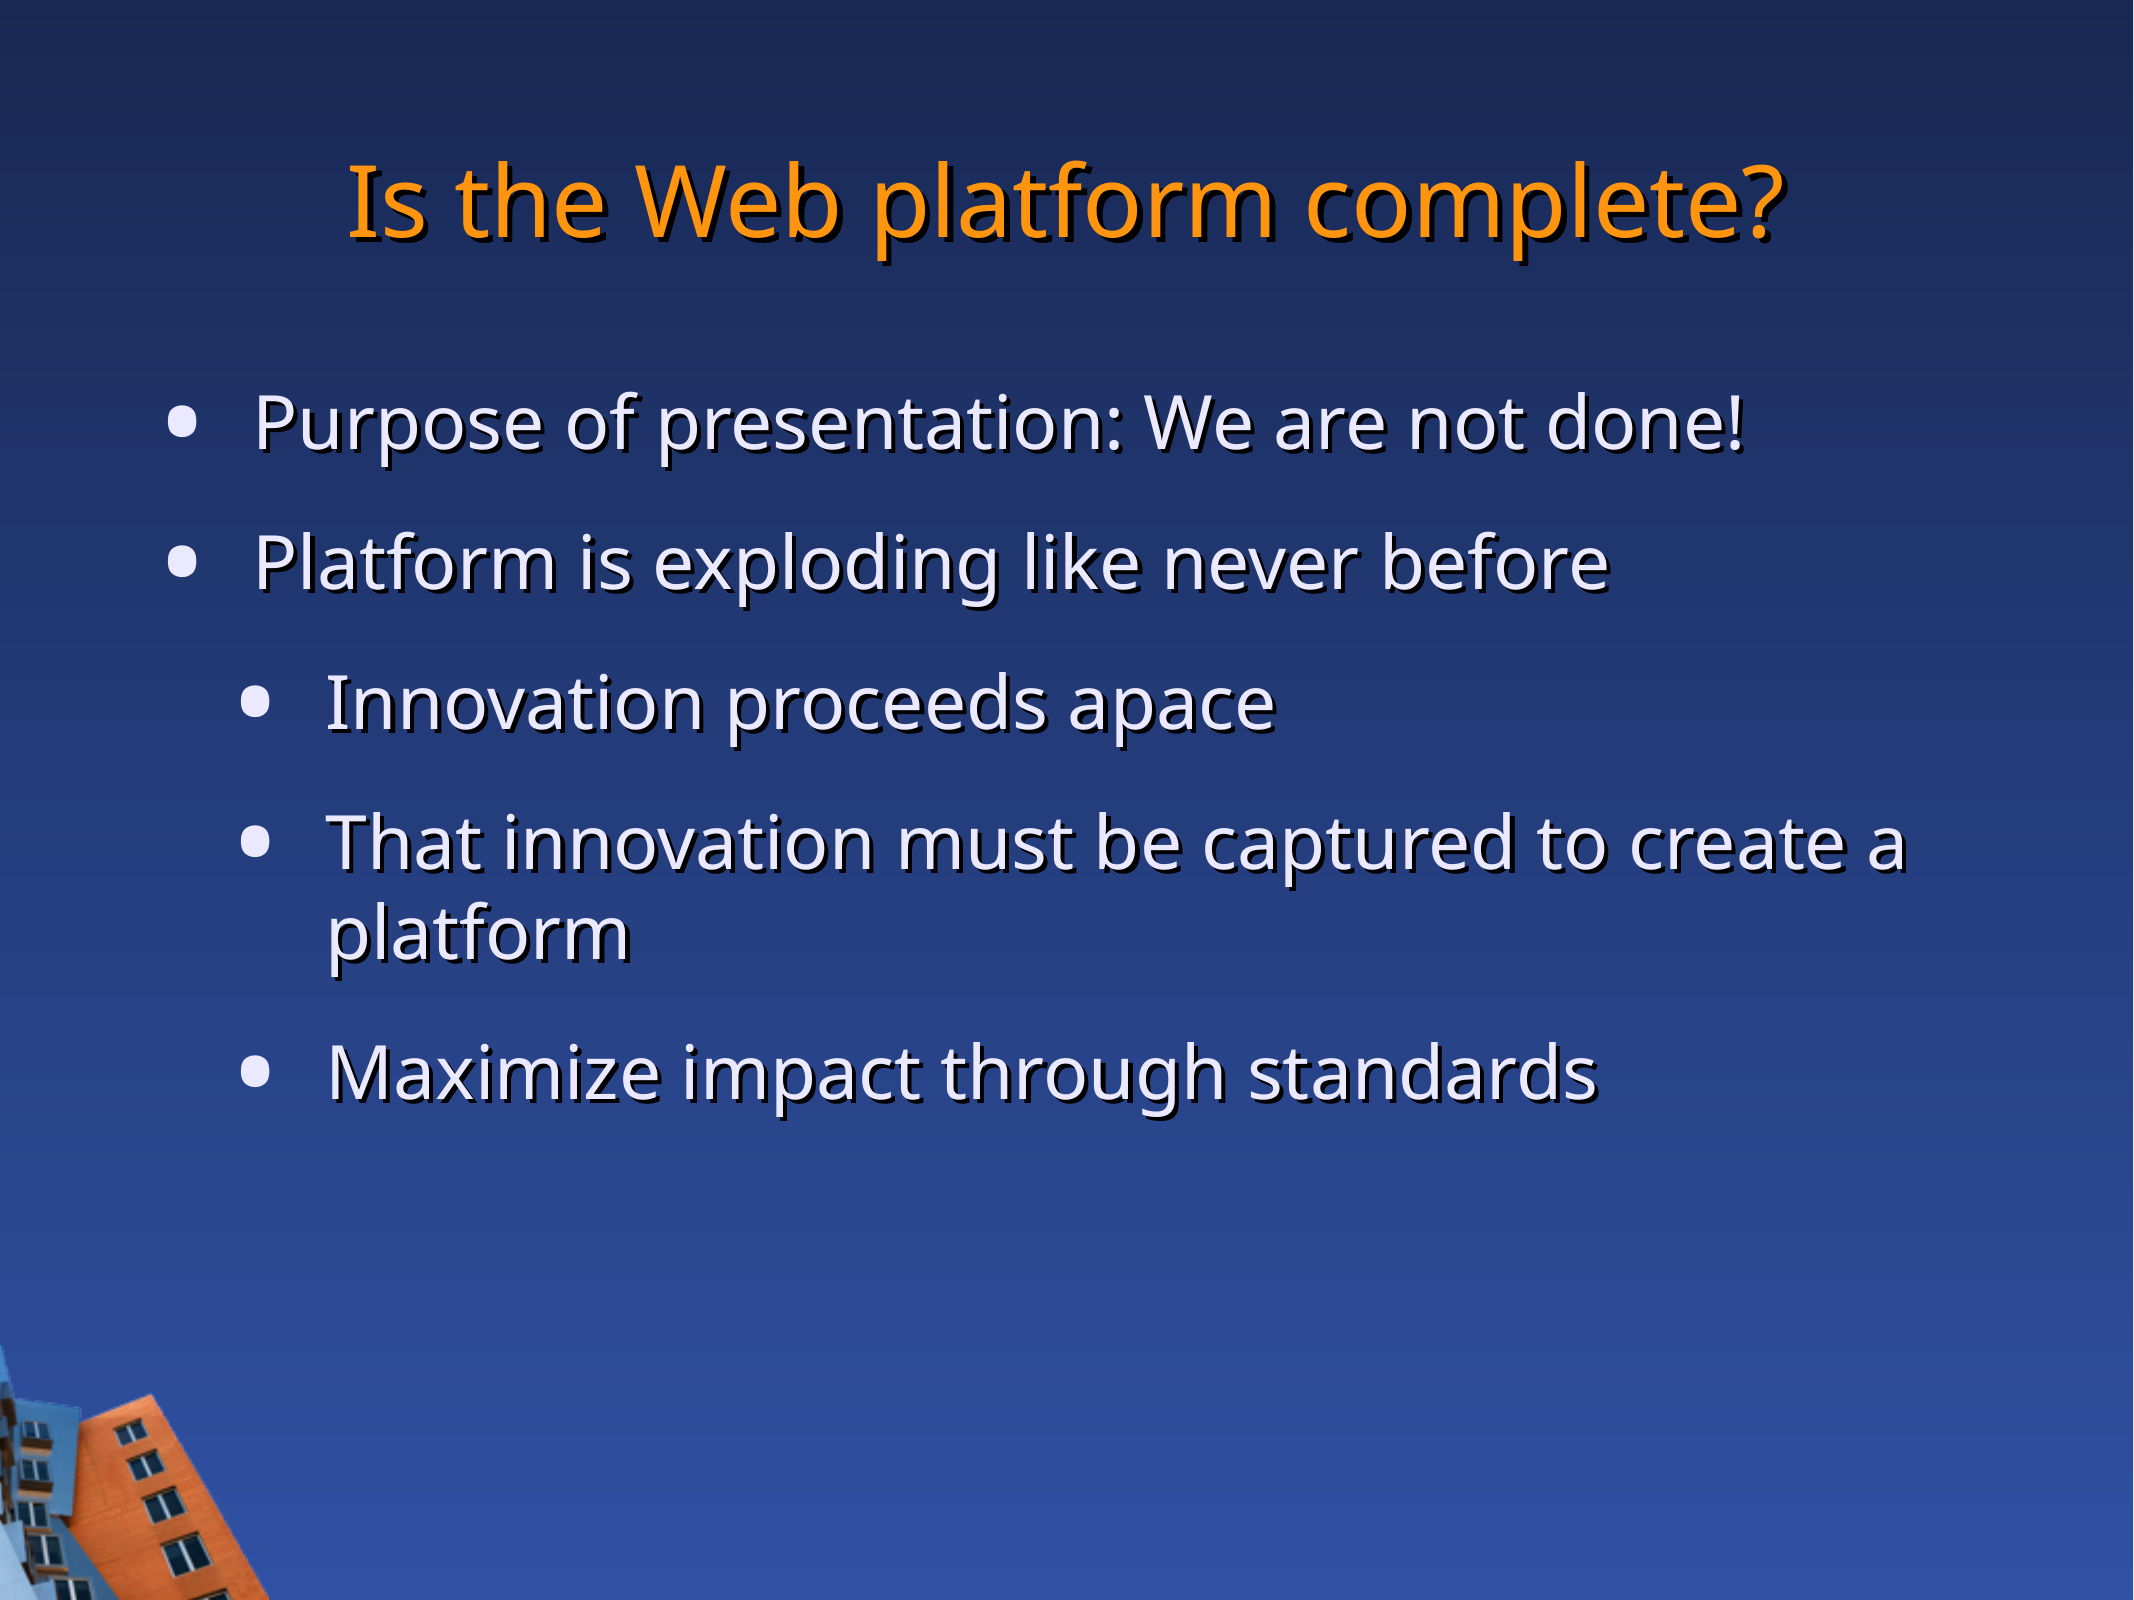

# Is the Web platform complete?
Purpose of presentation: We are not done!
Platform is exploding like never before
Innovation proceeds apace
That innovation must be captured to create a platform
Maximize impact through standards